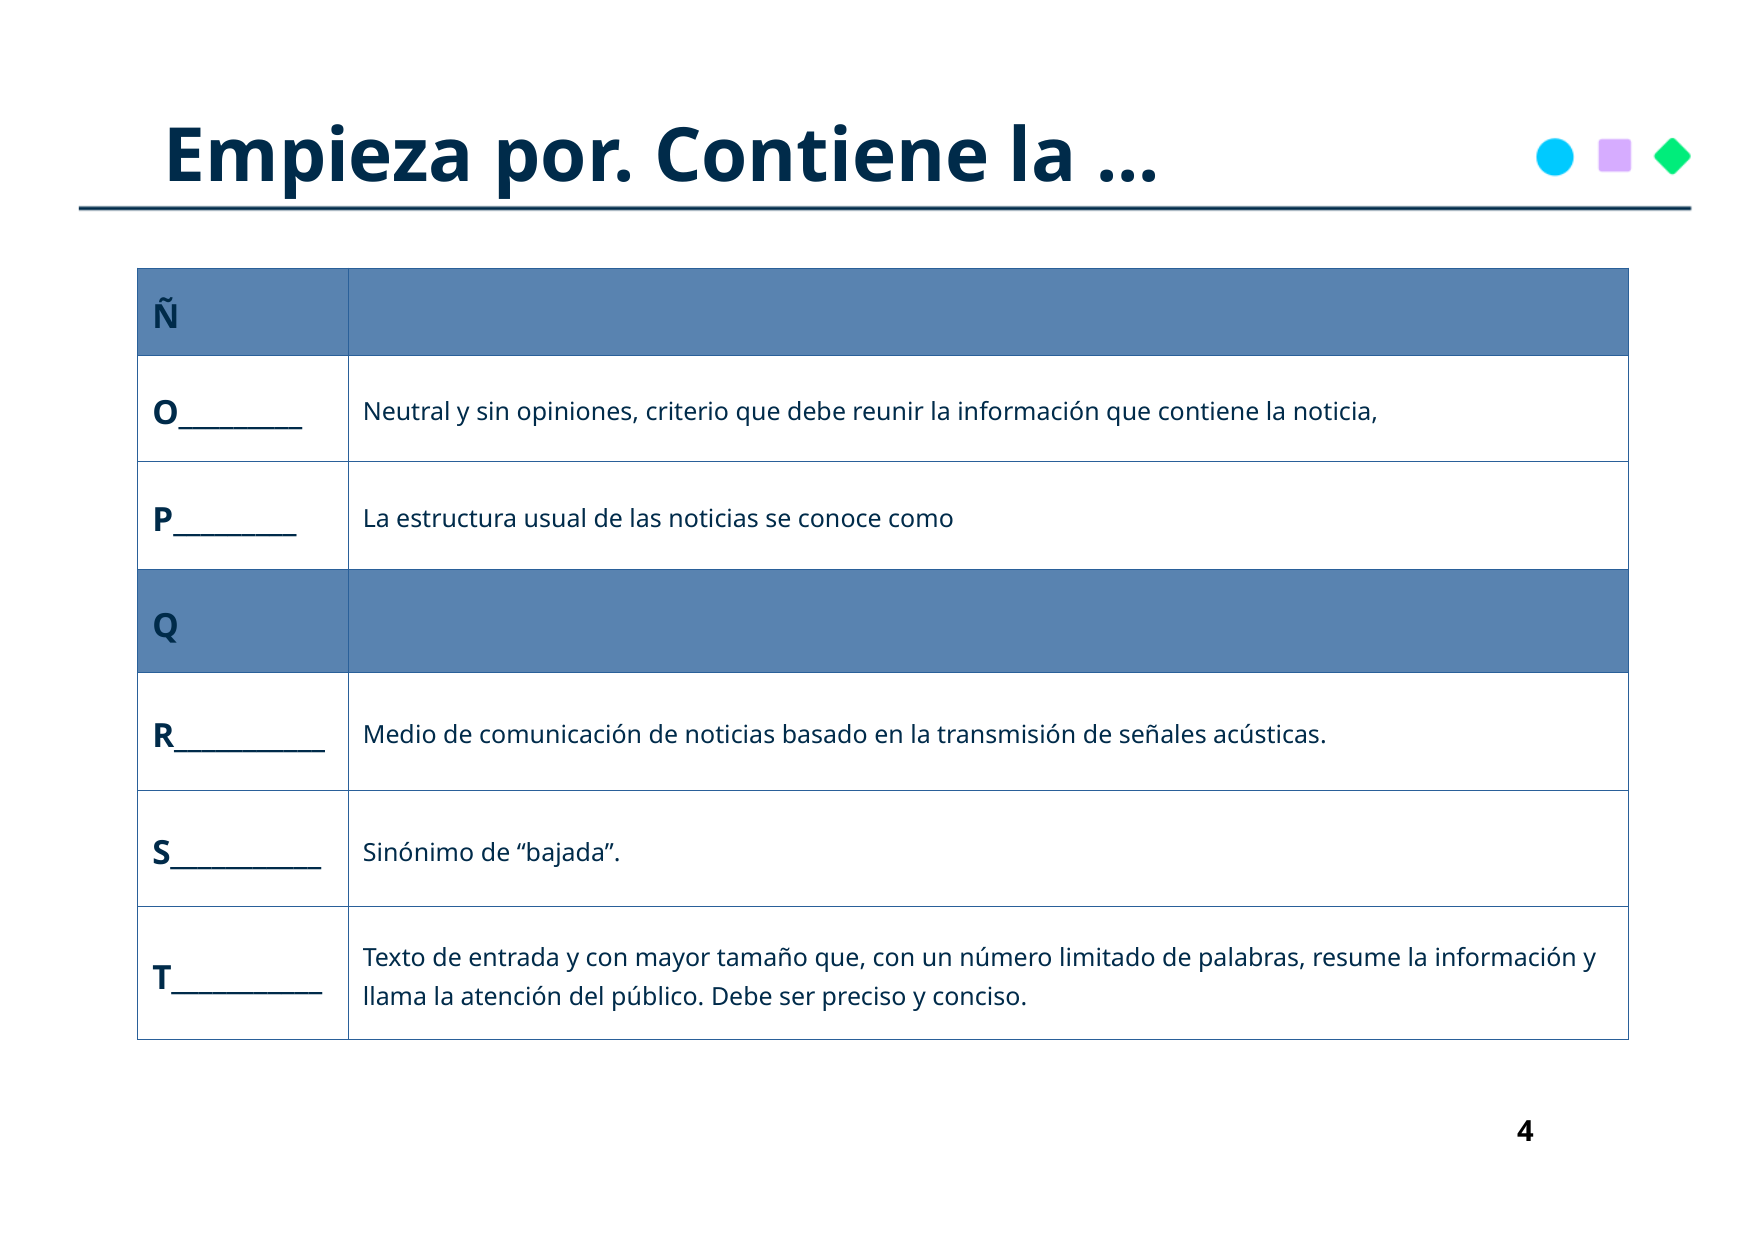

# Empieza por. Contiene la ...
| Ñ | |
| --- | --- |
| O\_\_\_\_\_\_\_\_\_ | Neutral y sin opiniones, criterio que debe reunir la información que contiene la noticia, |
| P\_\_\_\_\_\_\_\_\_ | La estructura usual de las noticias se conoce como |
| Q | |
| R\_\_\_\_\_\_\_\_\_\_\_ | Medio de comunicación de noticias basado en la transmisión de señales acústicas. |
| S\_\_\_\_\_\_\_\_\_\_\_ | Sinónimo de “bajada”. |
| T\_\_\_\_\_\_\_\_\_\_\_ | Texto de entrada y con mayor tamaño que, con un número limitado de palabras, resume la información y llama la atención del público. Debe ser preciso y conciso. |